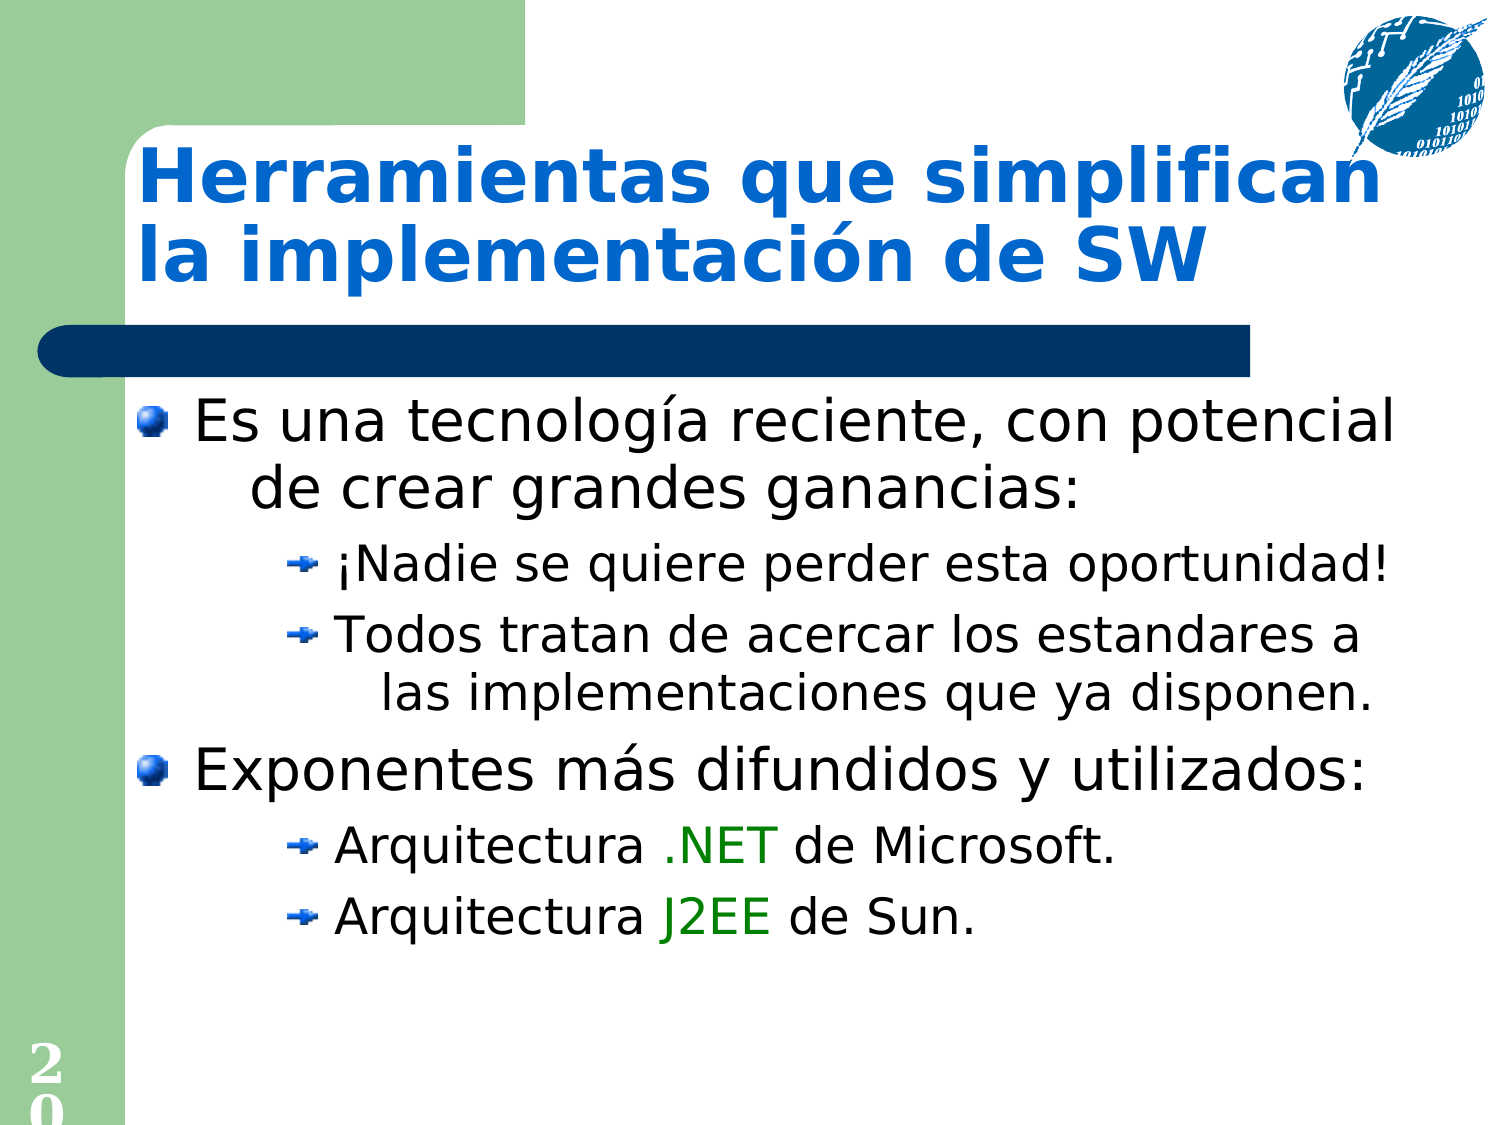

# Herramientas que simplifican la implementación de SW
Es una tecnología reciente, con potencial de crear grandes ganancias:
¡Nadie se quiere perder esta oportunidad!
Todos tratan de acercar los estandares a las implementaciones que ya disponen.
Exponentes más difundidos y utilizados:
Arquitectura .NET de Microsoft.
Arquitectura J2EE de Sun.
20